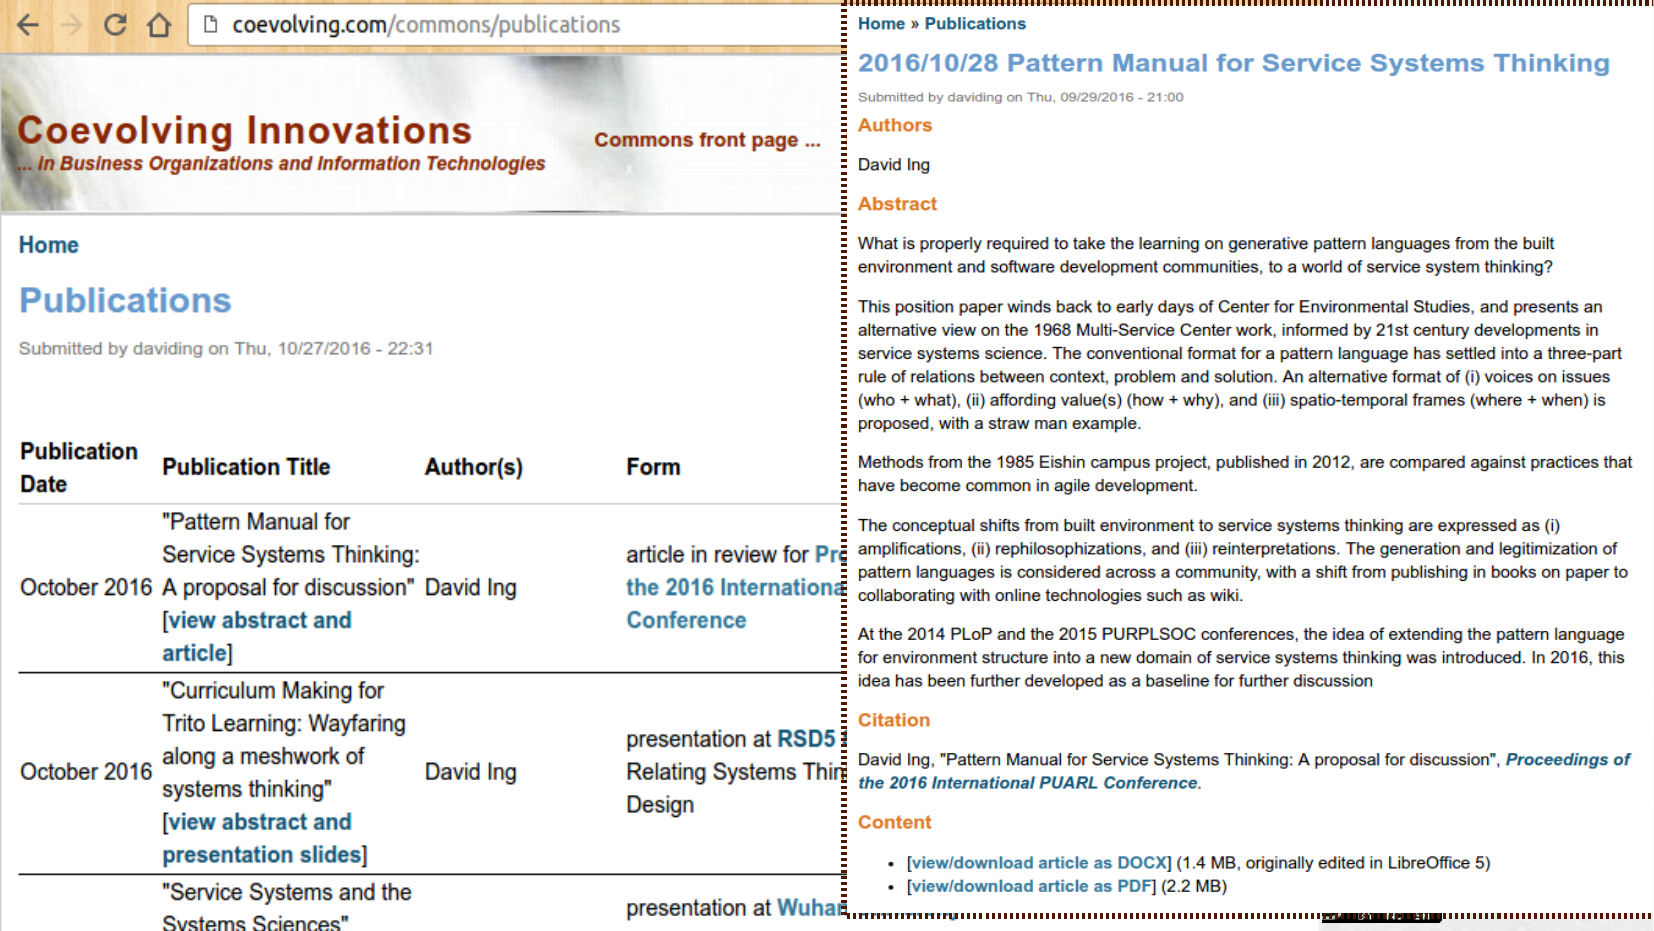

Systems Changes: Errors and Breakdowns; Approaches; Learning
March 2019